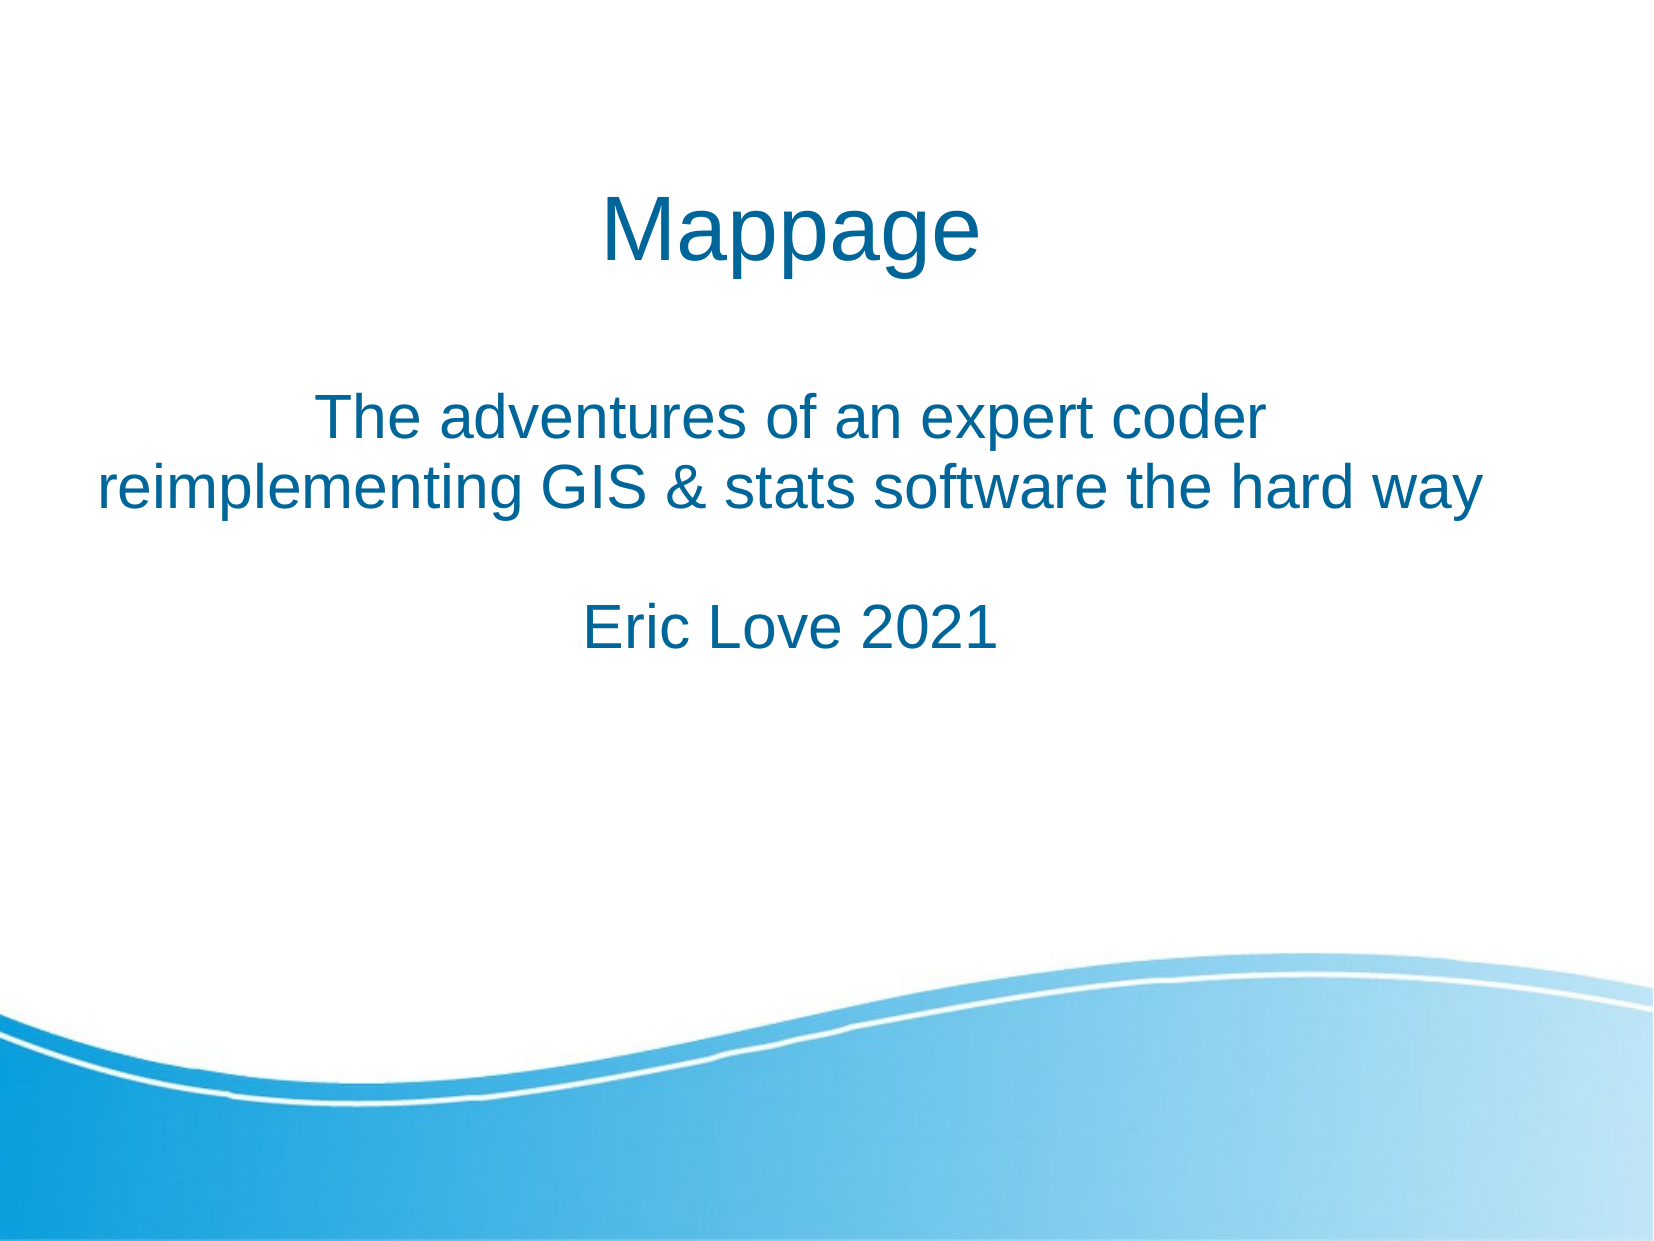

# Mappage The adventures of an expert coder reimplementing GIS & stats software the hard way Eric Love 2021